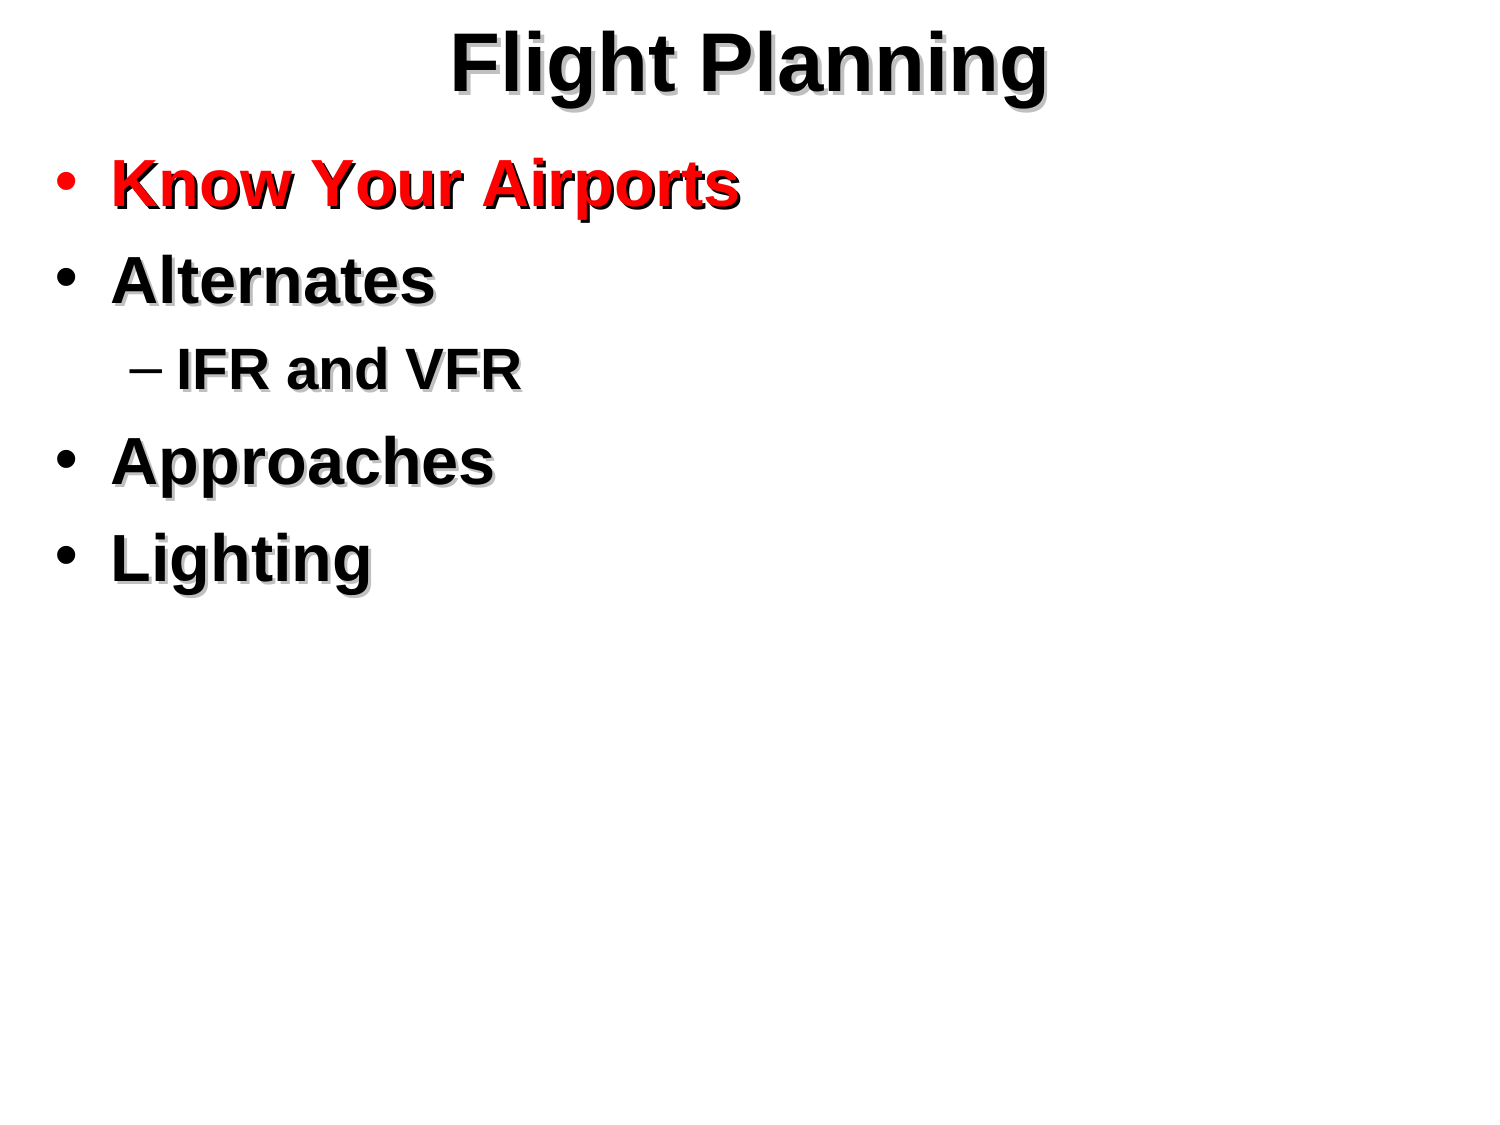

Flight Planning
# Know Your Airports
Alternates
IFR and VFR
Approaches
Lighting